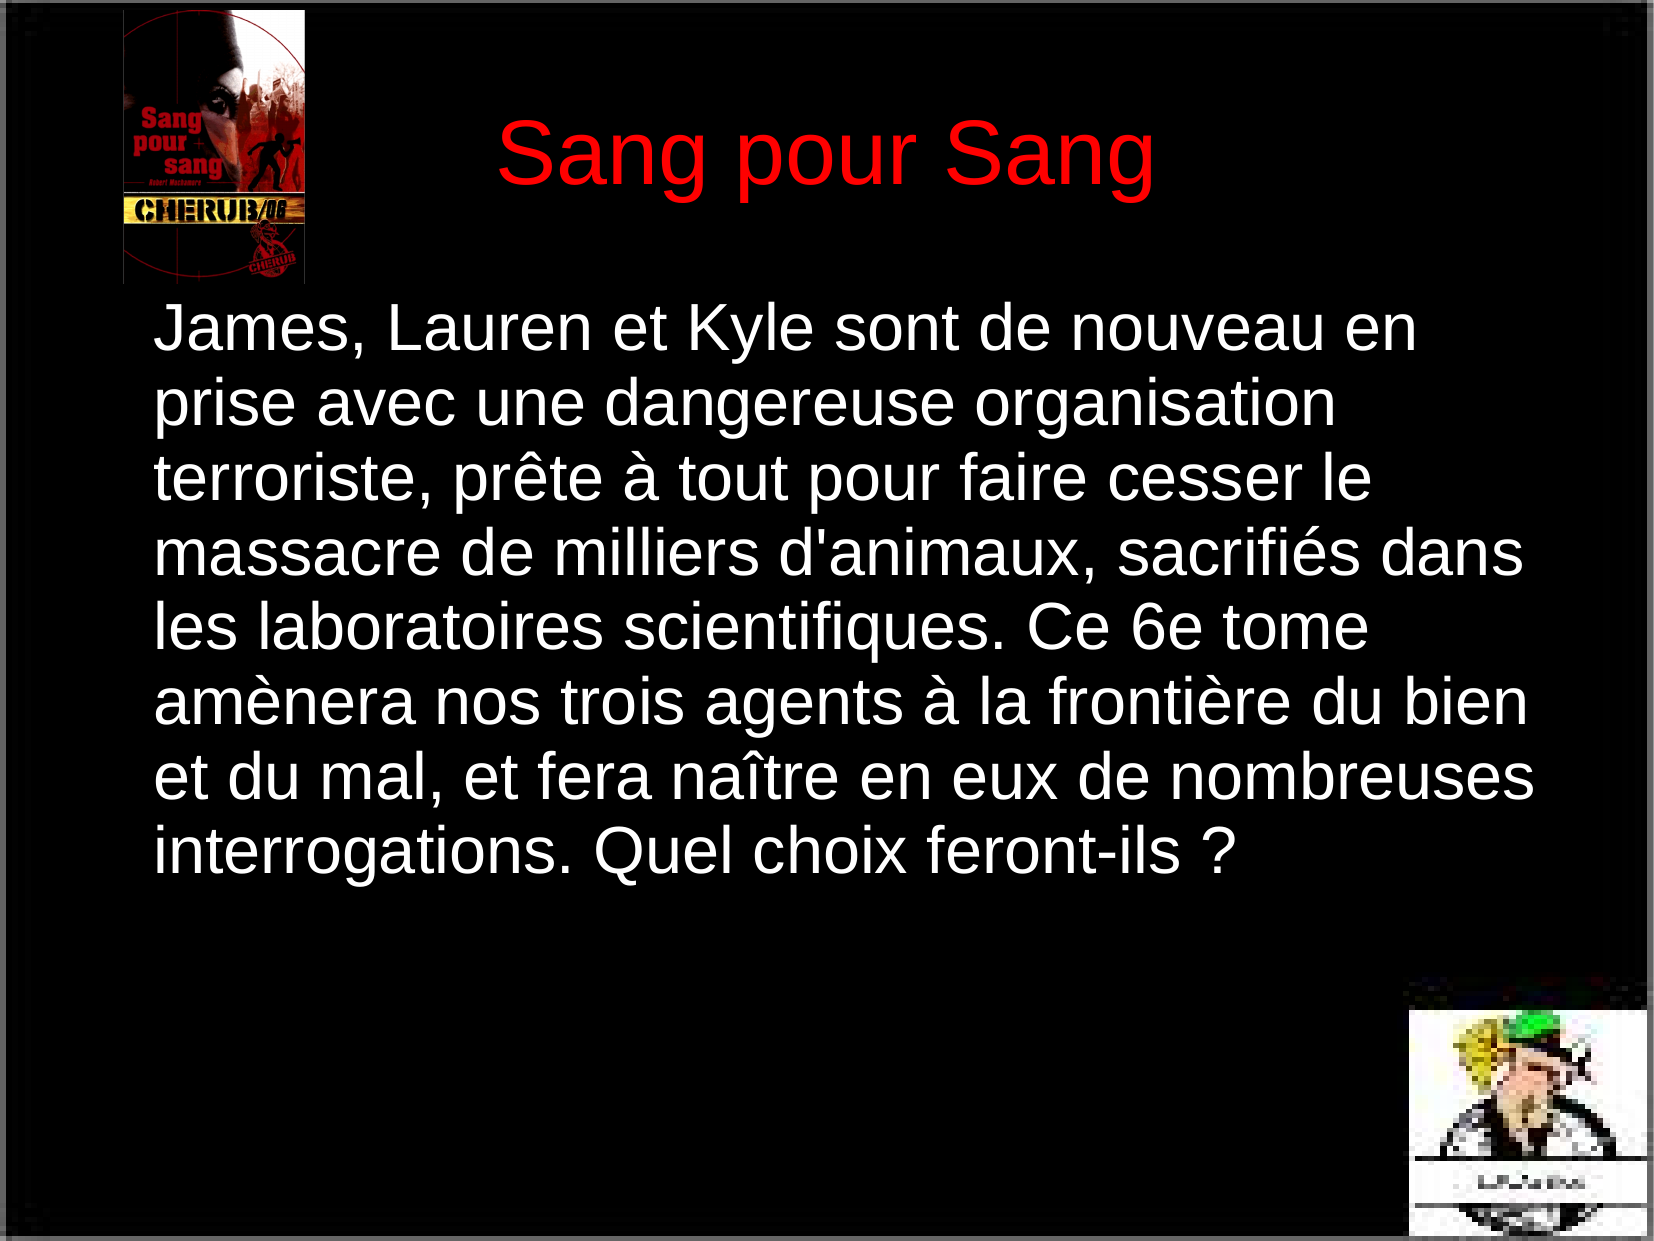

# Sang pour Sang
James, Lauren et Kyle sont de nouveau en prise avec une dangereuse organisation terroriste, prête à tout pour faire cesser le massacre de milliers d'animaux, sacrifiés dans les laboratoires scientifiques. Ce 6e tome amènera nos trois agents à la frontière du bien et du mal, et fera naître en eux de nombreuses interrogations. Quel choix feront-ils ?